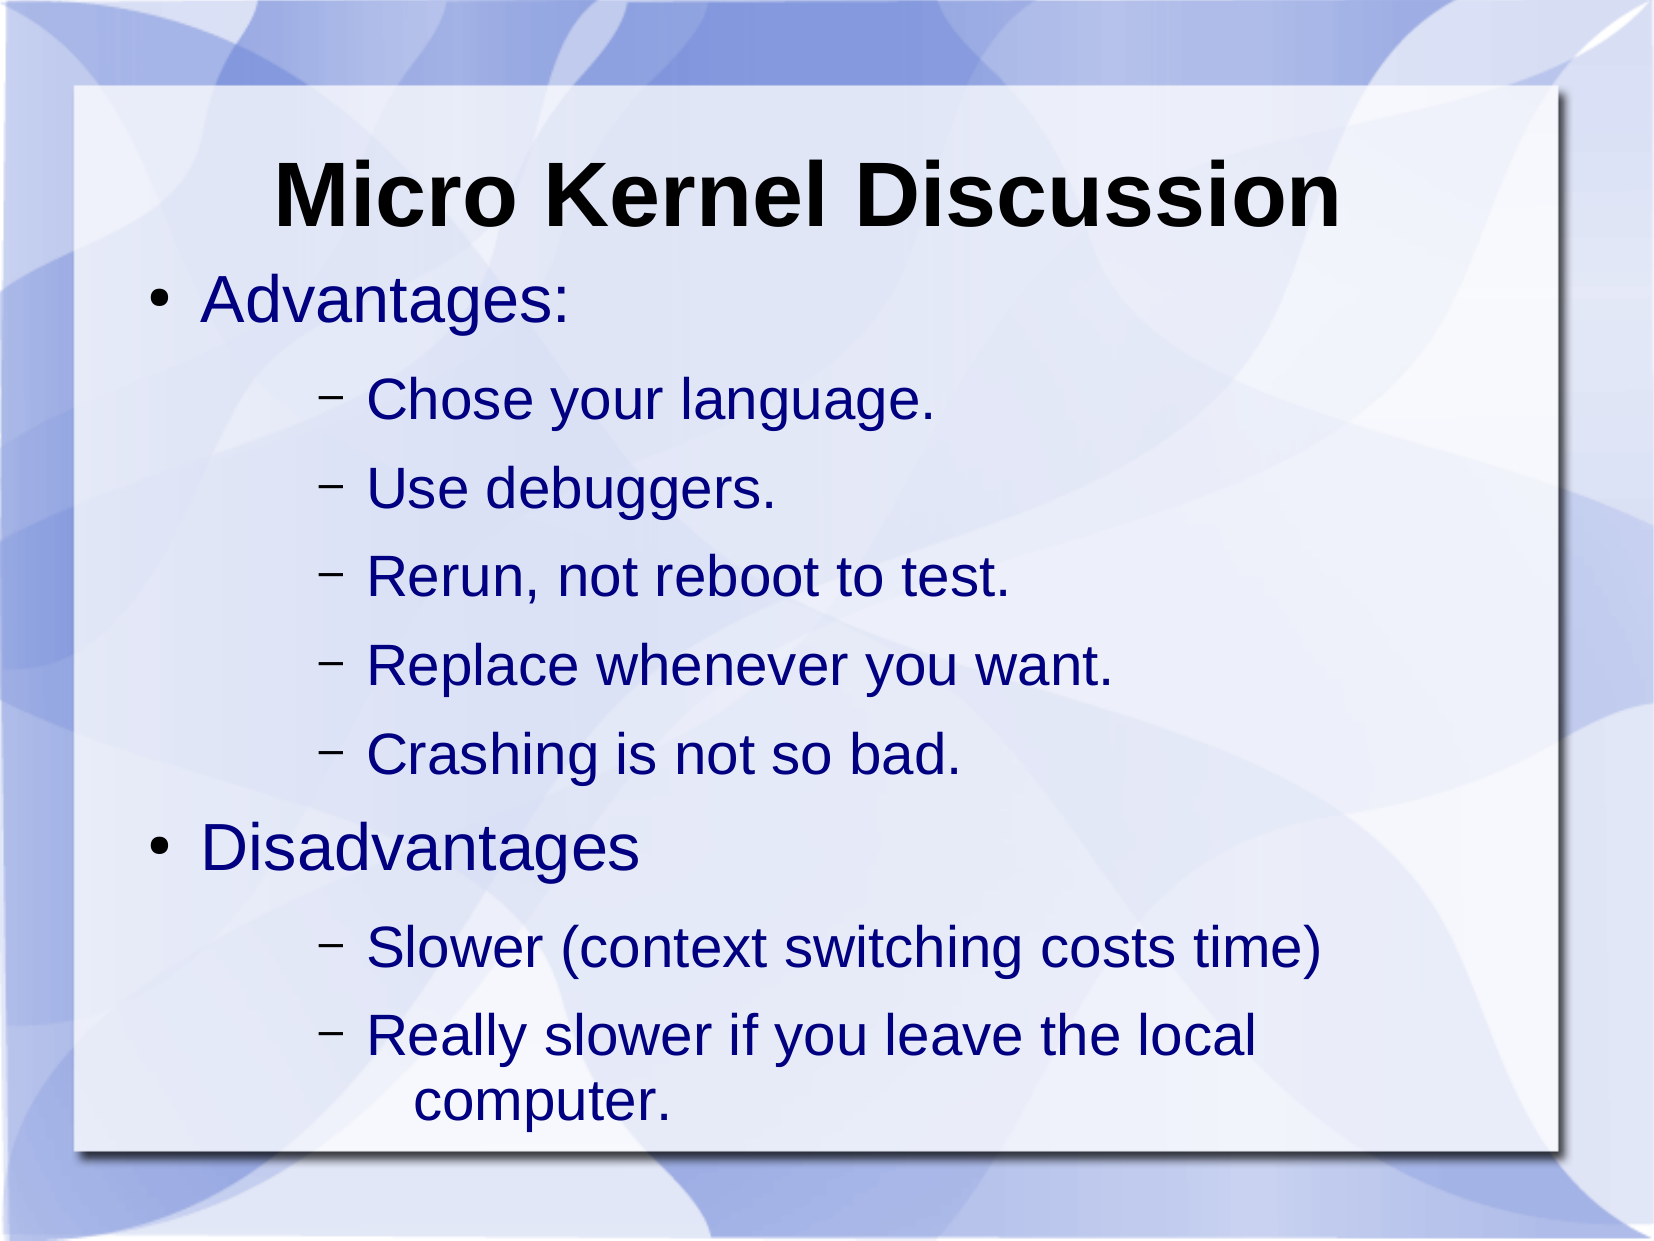

# Micro Kernel Discussion
Advantages:
Chose your language.
Use debuggers.
Rerun, not reboot to test.
Replace whenever you want.
Crashing is not so bad.
Disadvantages
Slower (context switching costs time)
Really slower if you leave the local computer.